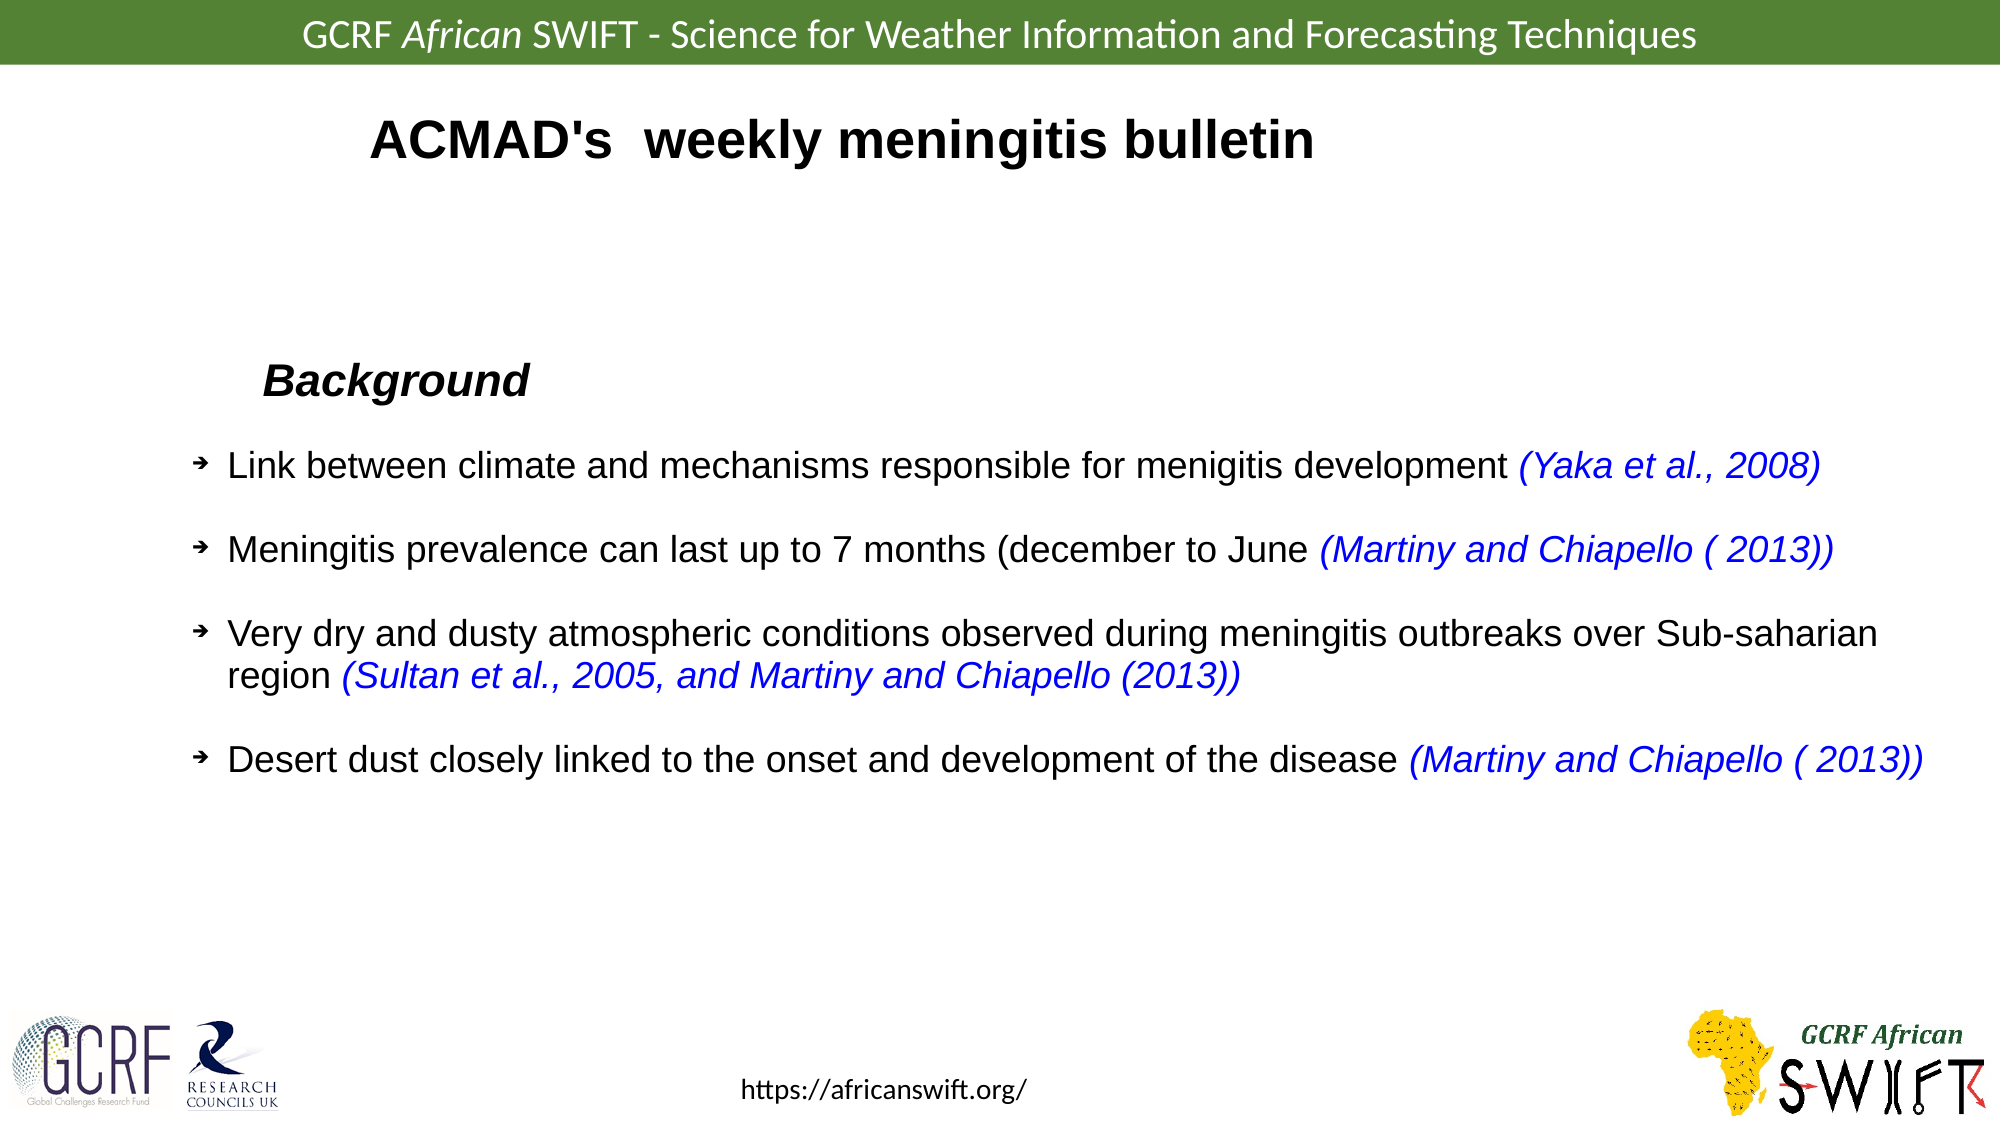

GCRF African SWIFT - Science for Weather Information and Forecasting Techniques
ACMAD's weekly meningitis bulletin
Background
Link between climate and mechanisms responsible for menigitis development (Yaka et al., 2008)
Meningitis prevalence can last up to 7 months (december to June (Martiny and Chiapello ( 2013))
Very dry and dusty atmospheric conditions observed during meningitis outbreaks over Sub-saharian region (Sultan et al., 2005, and Martiny and Chiapello (2013))
Desert dust closely linked to the onset and development of the disease (Martiny and Chiapello ( 2013))
https://africanswift.org/